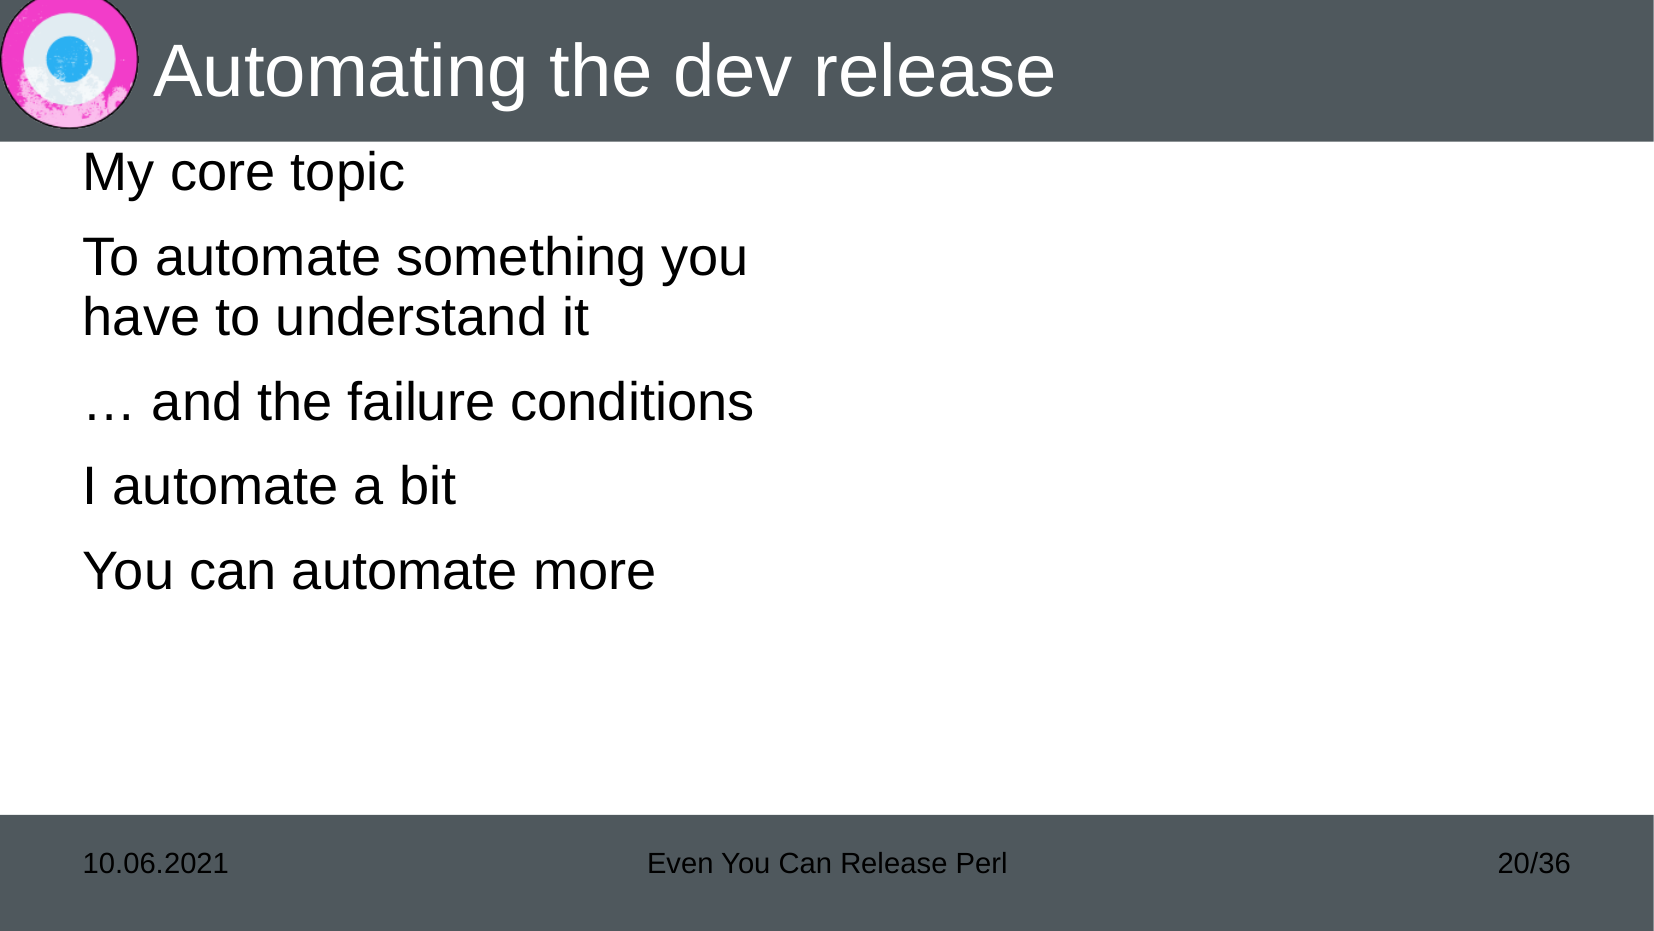

# Automating the dev release
My core topic
To automate something you have to understand it
… and the failure conditions
I automate a bit
You can automate more
08. März 2019
20